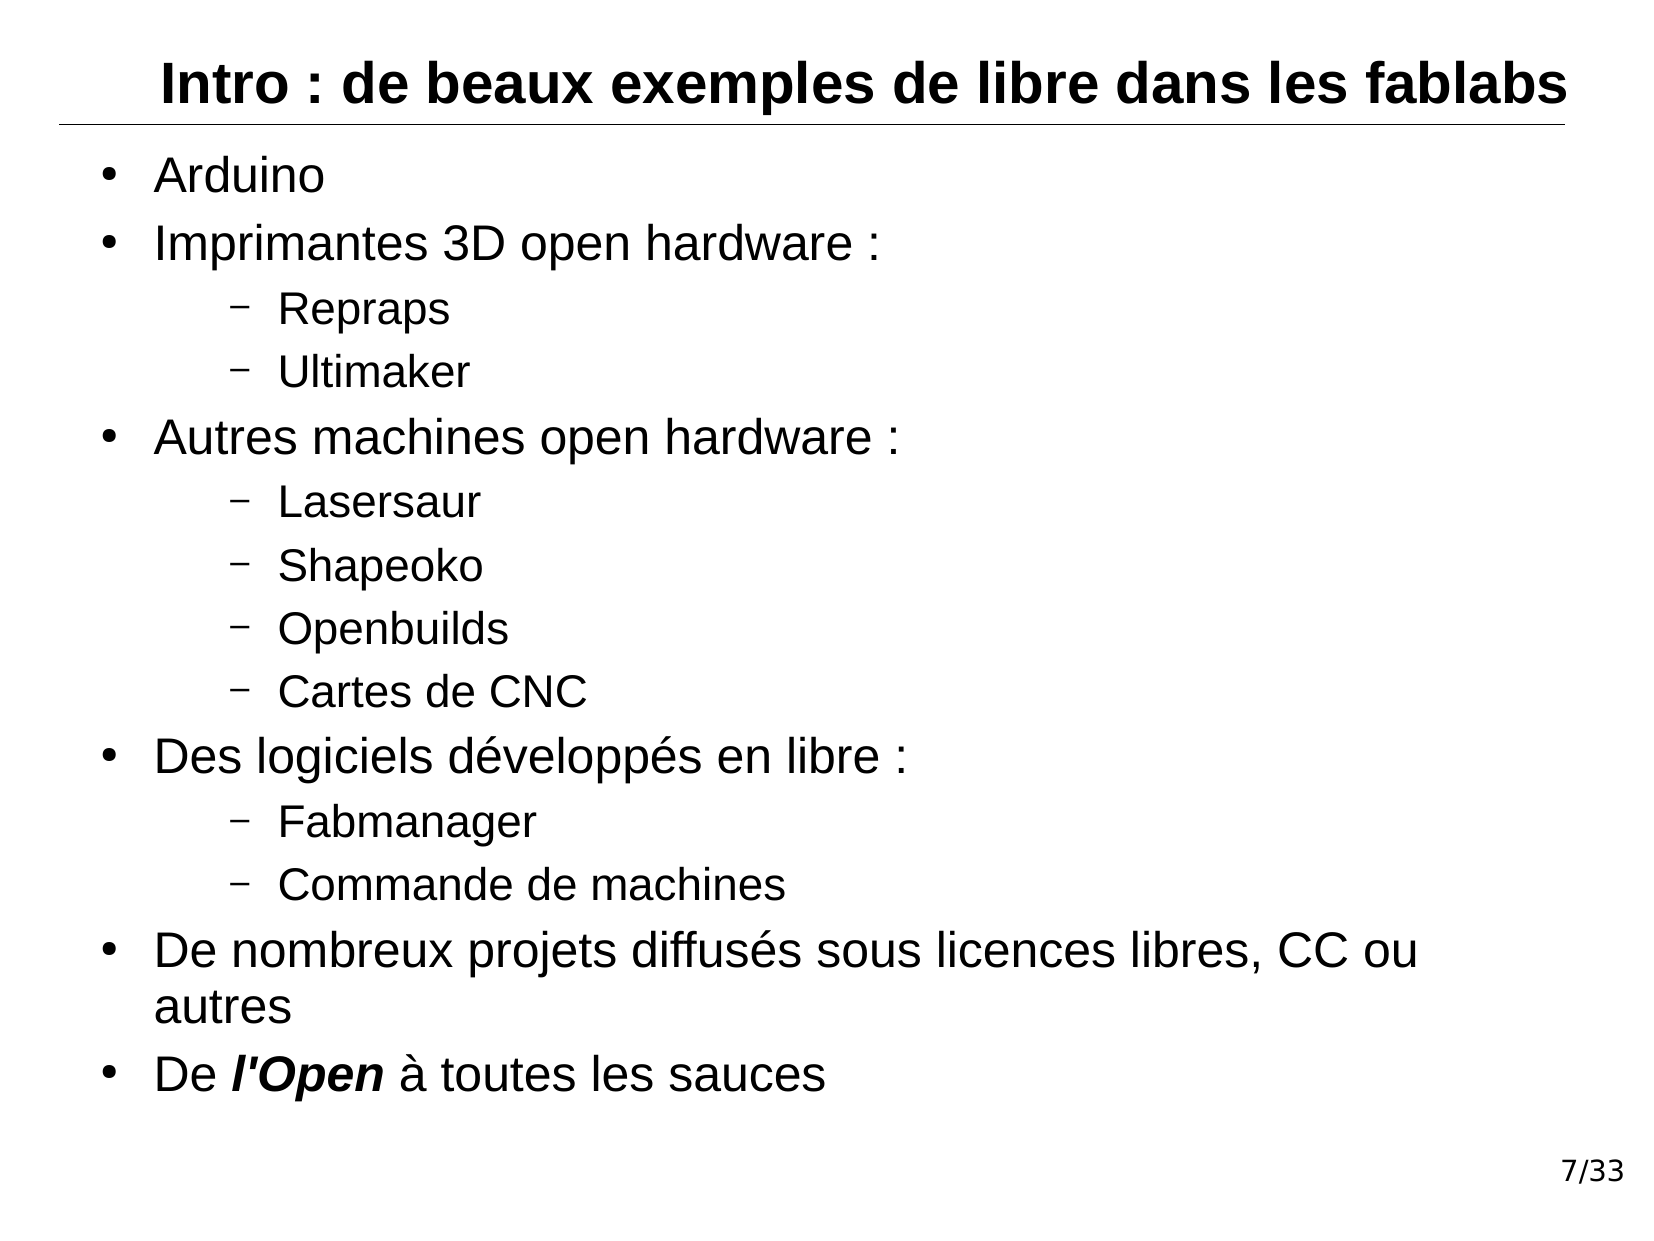

# Intro : de beaux exemples de libre dans les fablabs
Arduino
Imprimantes 3D open hardware :
Repraps
Ultimaker
Autres machines open hardware :
Lasersaur
Shapeoko
Openbuilds
Cartes de CNC
Des logiciels développés en libre :
Fabmanager
Commande de machines
De nombreux projets diffusés sous licences libres, CC ou autres
De l'Open à toutes les sauces
7